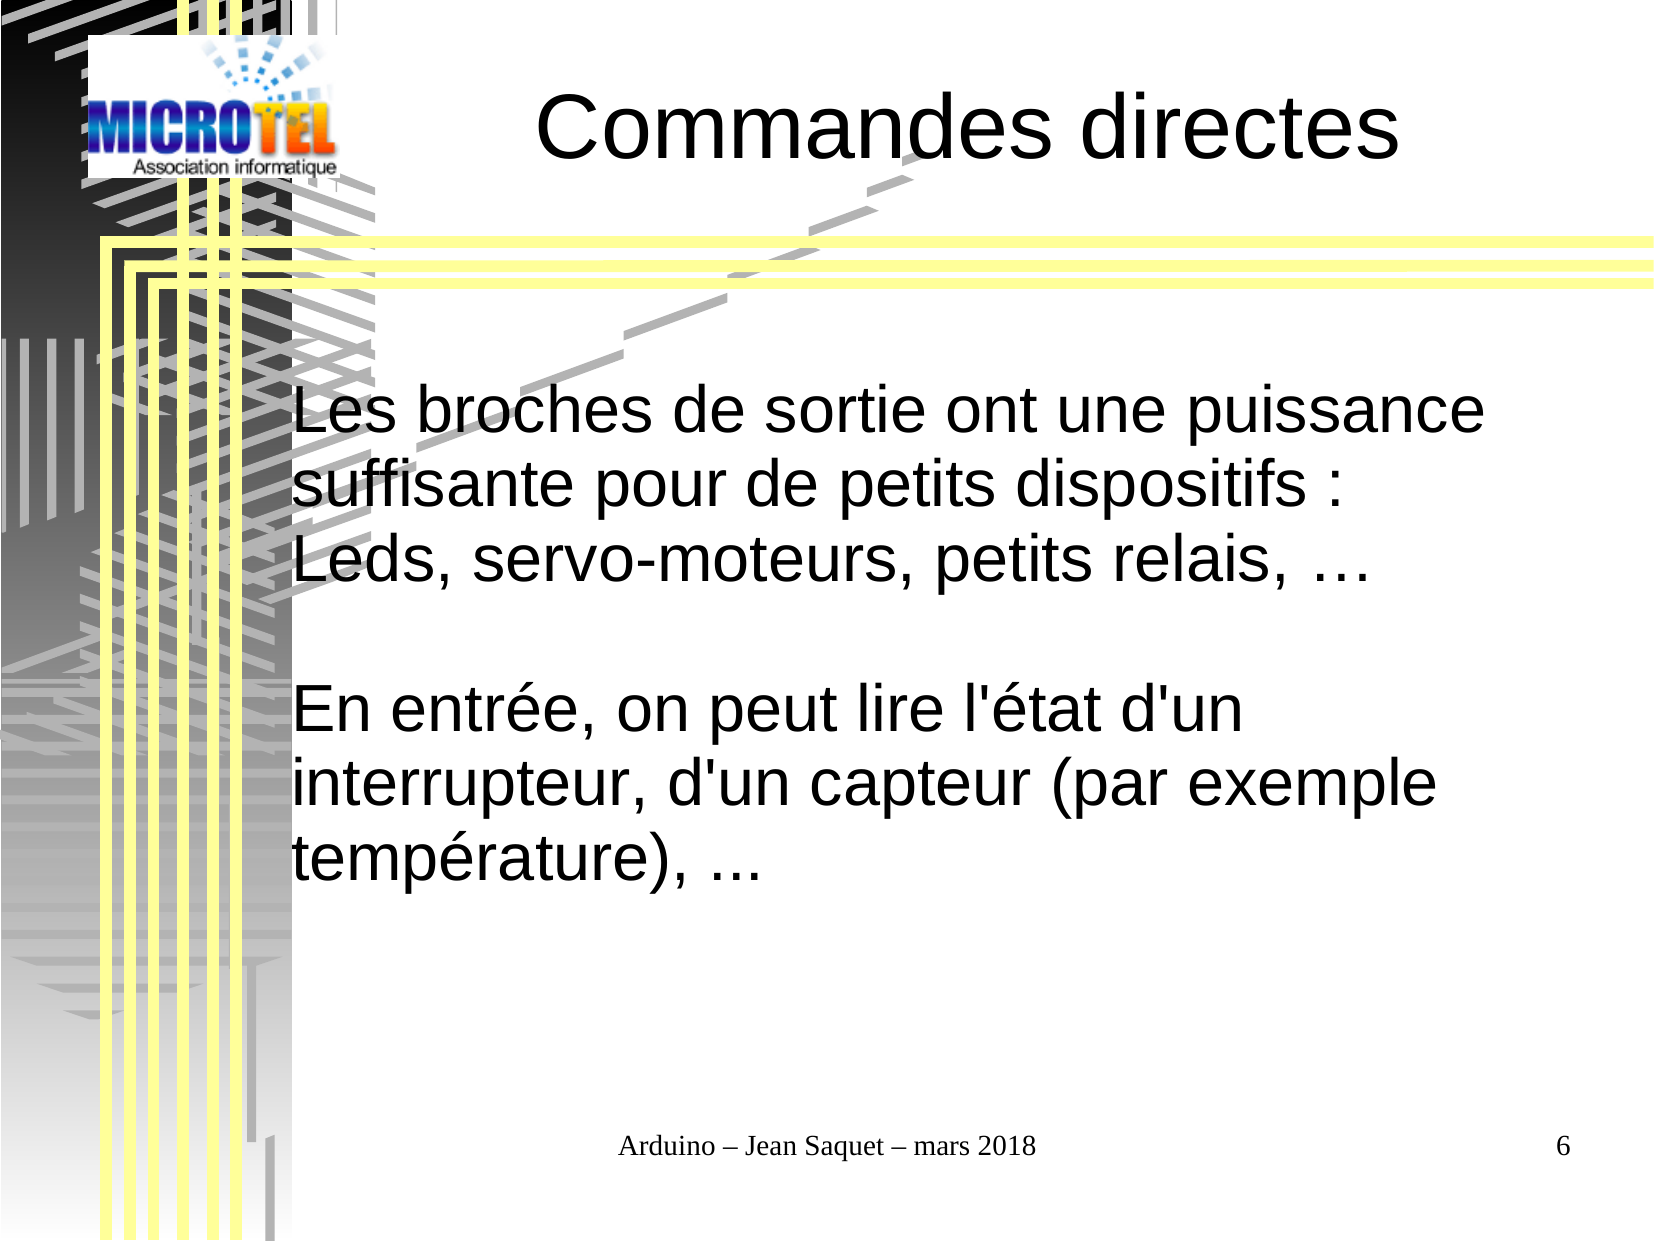

# Commandes directes
Les broches de sortie ont une puissance suffisante pour de petits dispositifs :
Leds, servo-moteurs, petits relais, …
En entrée, on peut lire l'état d'un interrupteur, d'un capteur (par exemple température), ...
6